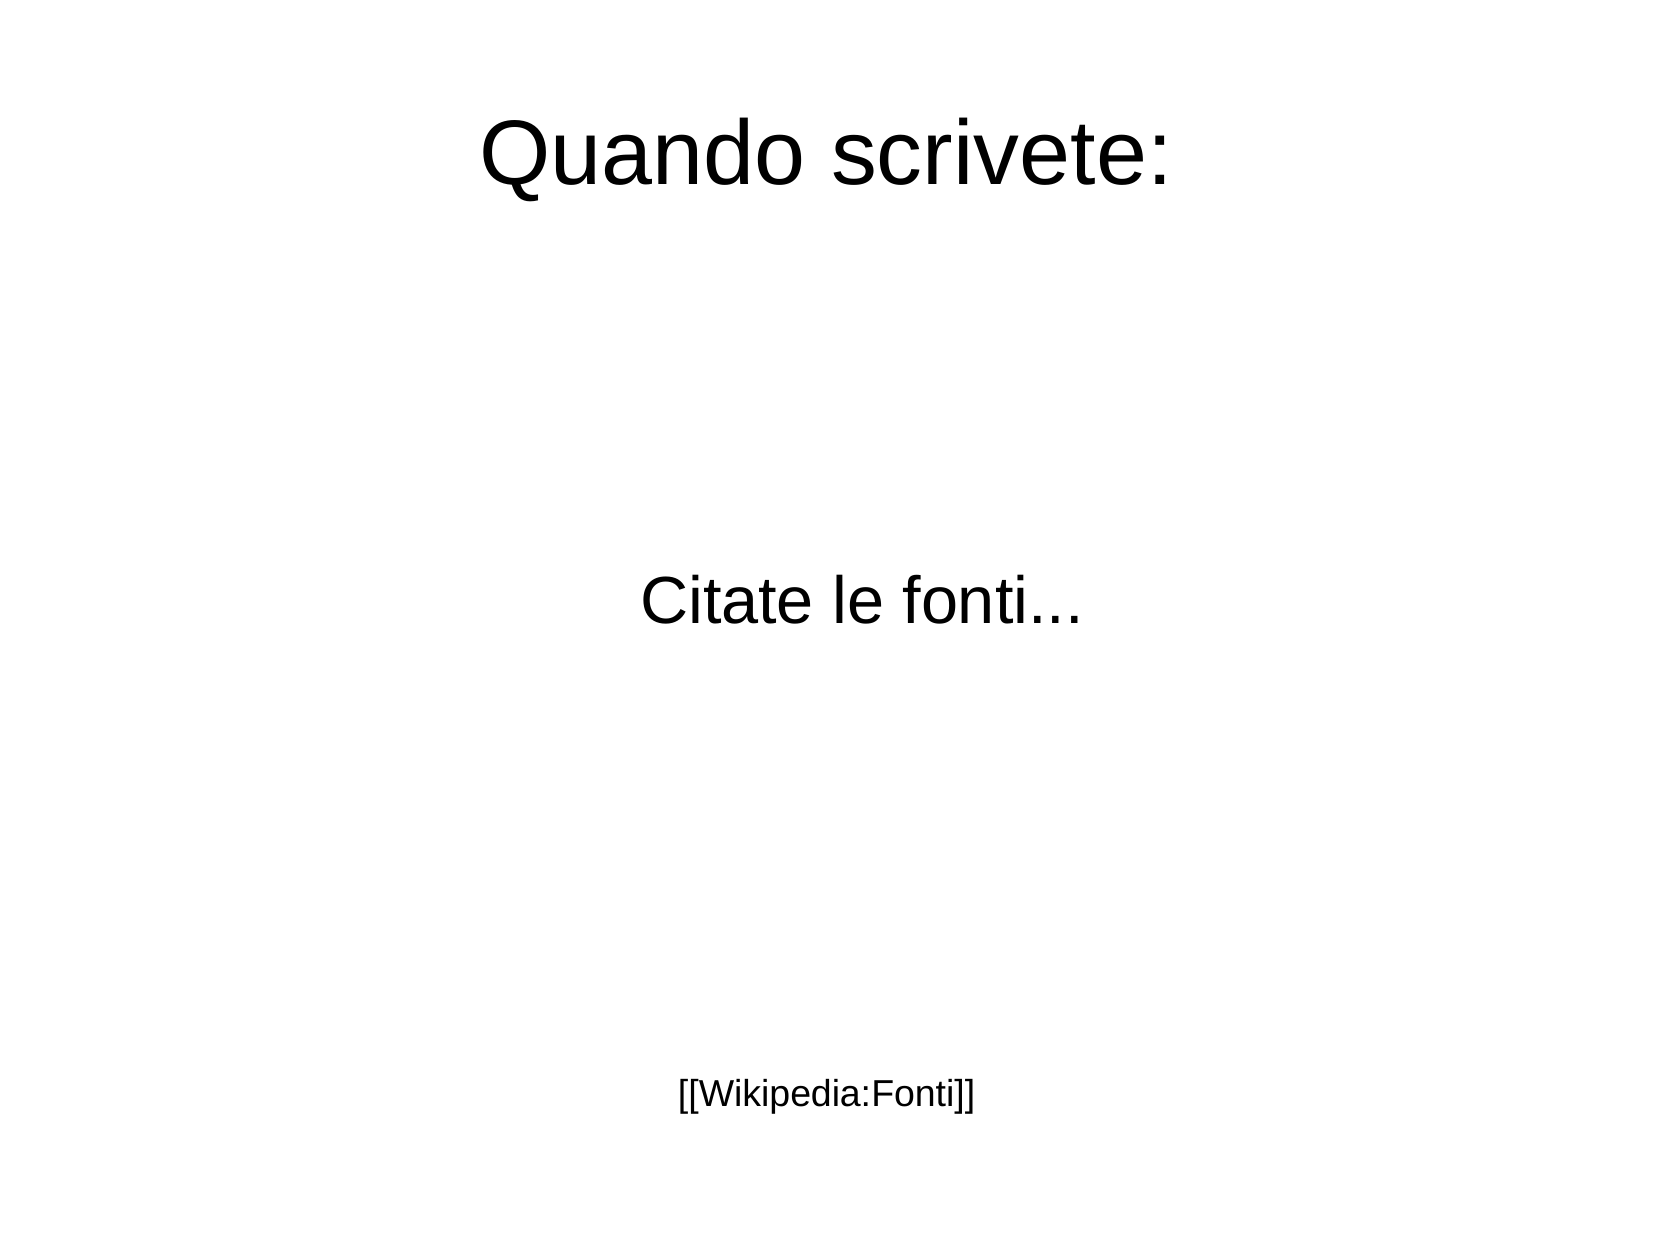

# Quando scrivete:
Citate le fonti...
[[Wikipedia:Fonti]]